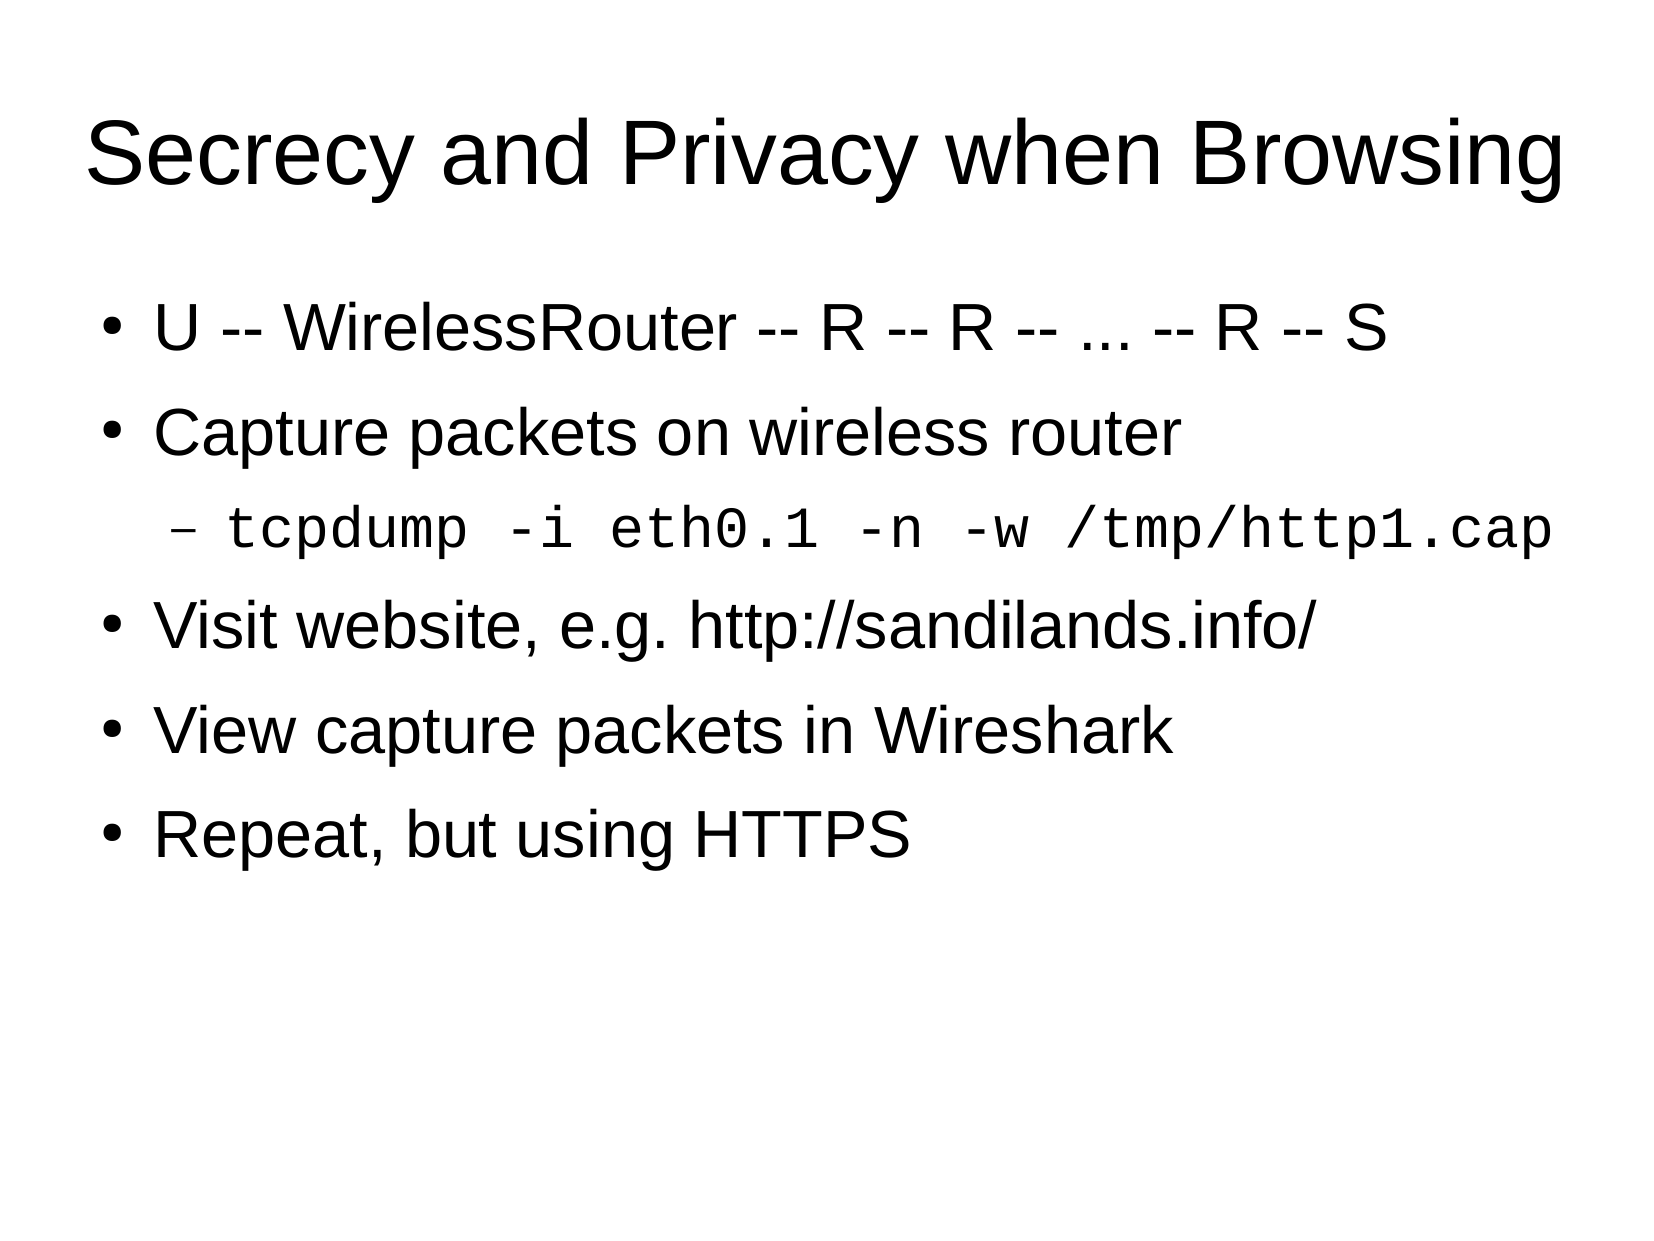

# Secrecy and Privacy when Browsing
U -- WirelessRouter -- R -- R -- ... -- R -- S
Capture packets on wireless router
tcpdump -i eth0.1 -n -w /tmp/http1.cap
Visit website, e.g. http://sandilands.info/
View capture packets in Wireshark
Repeat, but using HTTPS